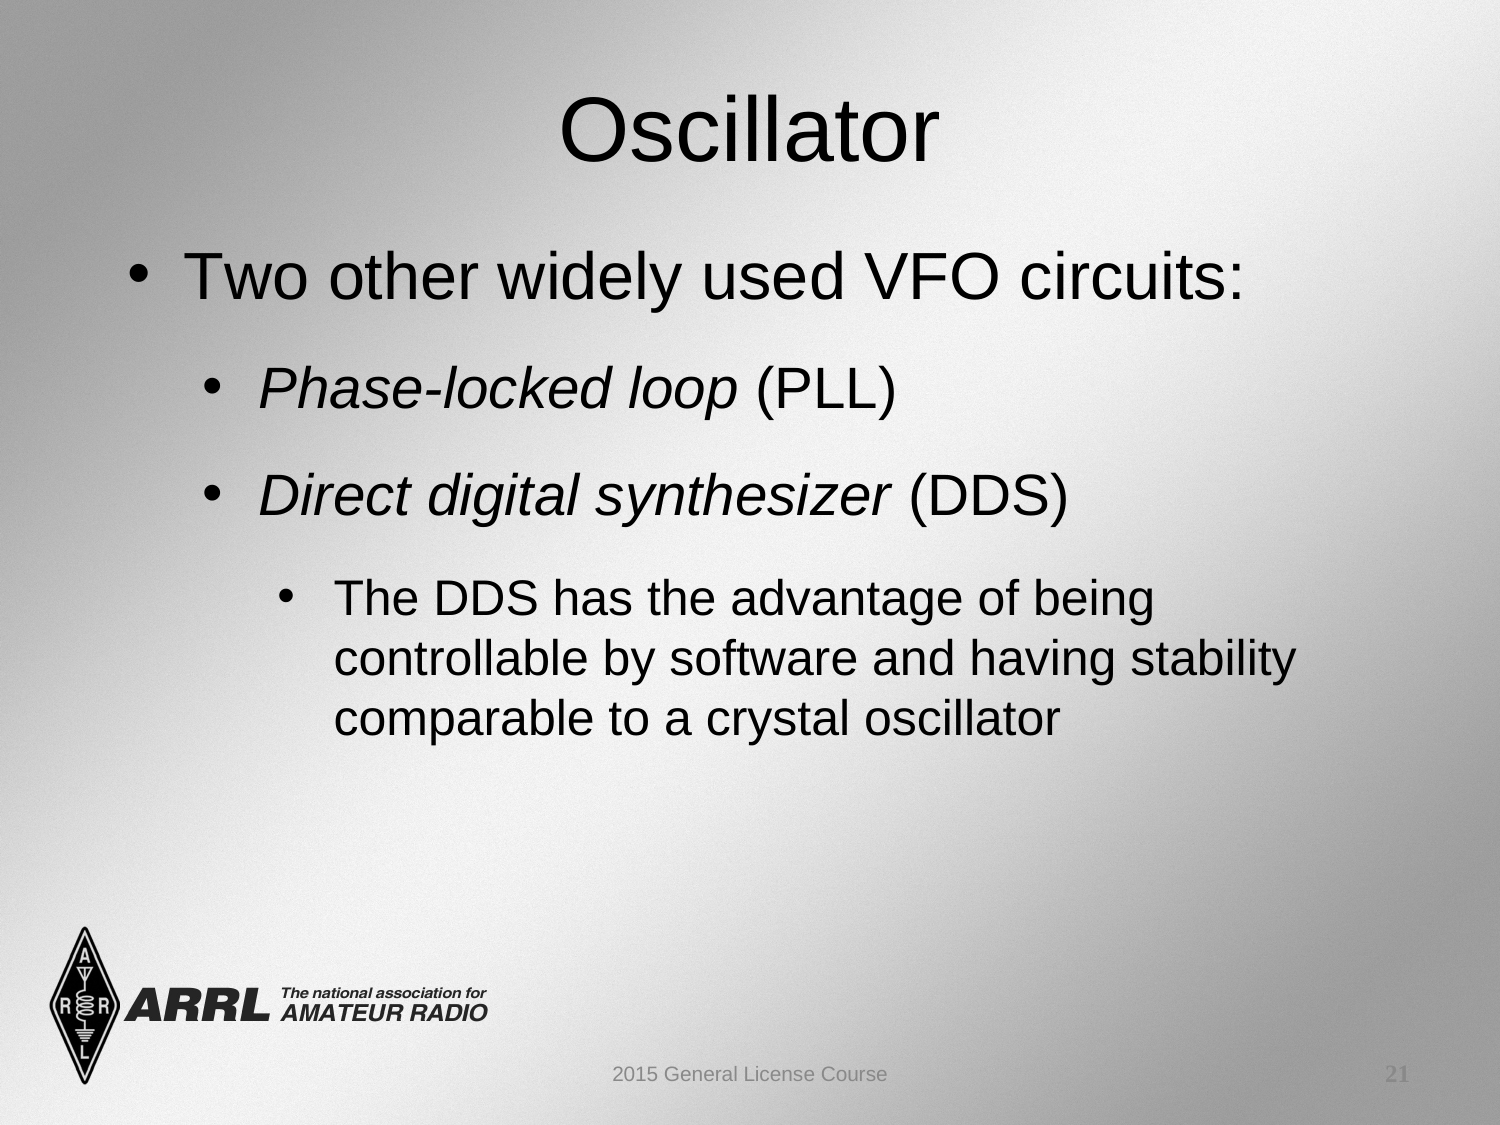

Oscillator
Two other widely used VFO circuits:
Phase-locked loop (PLL)
Direct digital synthesizer (DDS)
The DDS has the advantage of being controllable by software and having stability comparable to a crystal oscillator
2015 General License Course